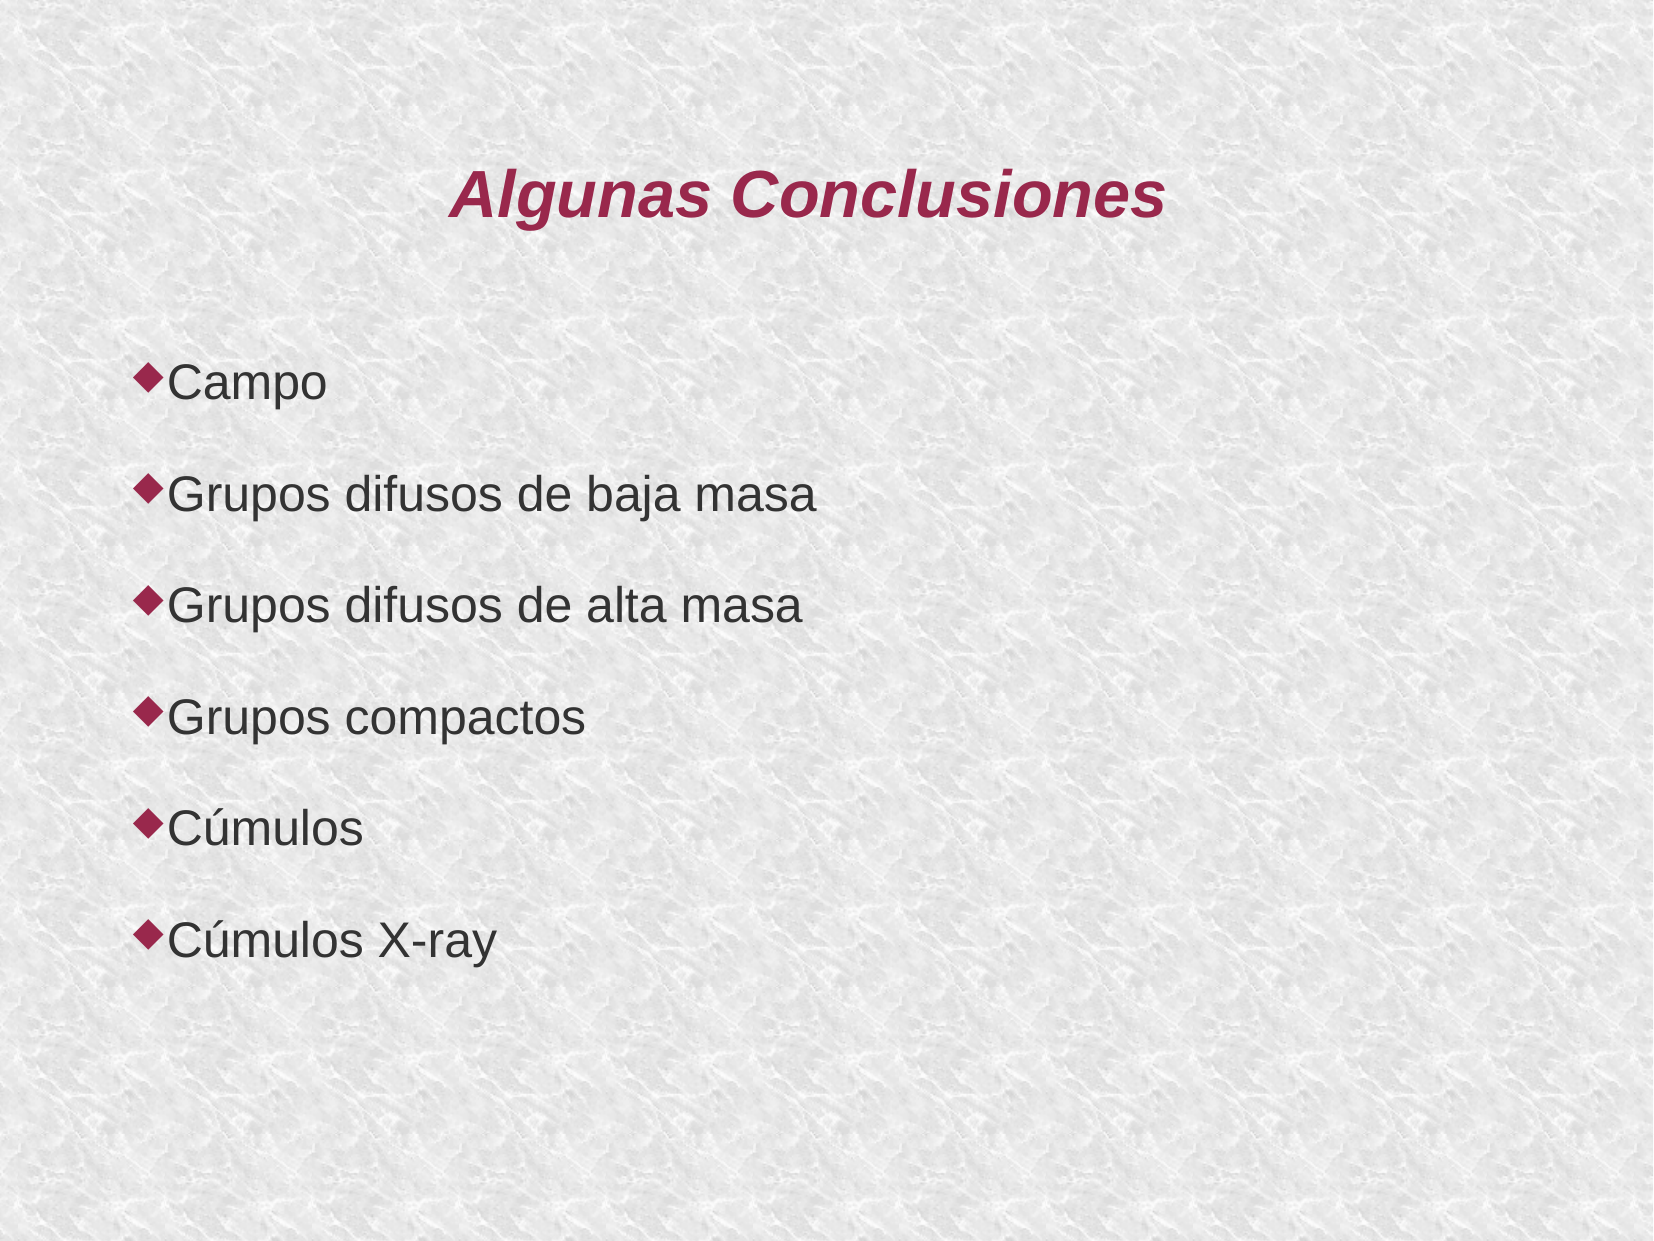

# Algunas Conclusiones
Campo
Grupos difusos de baja masa
Grupos difusos de alta masa
Grupos compactos
Cúmulos
Cúmulos X-ray